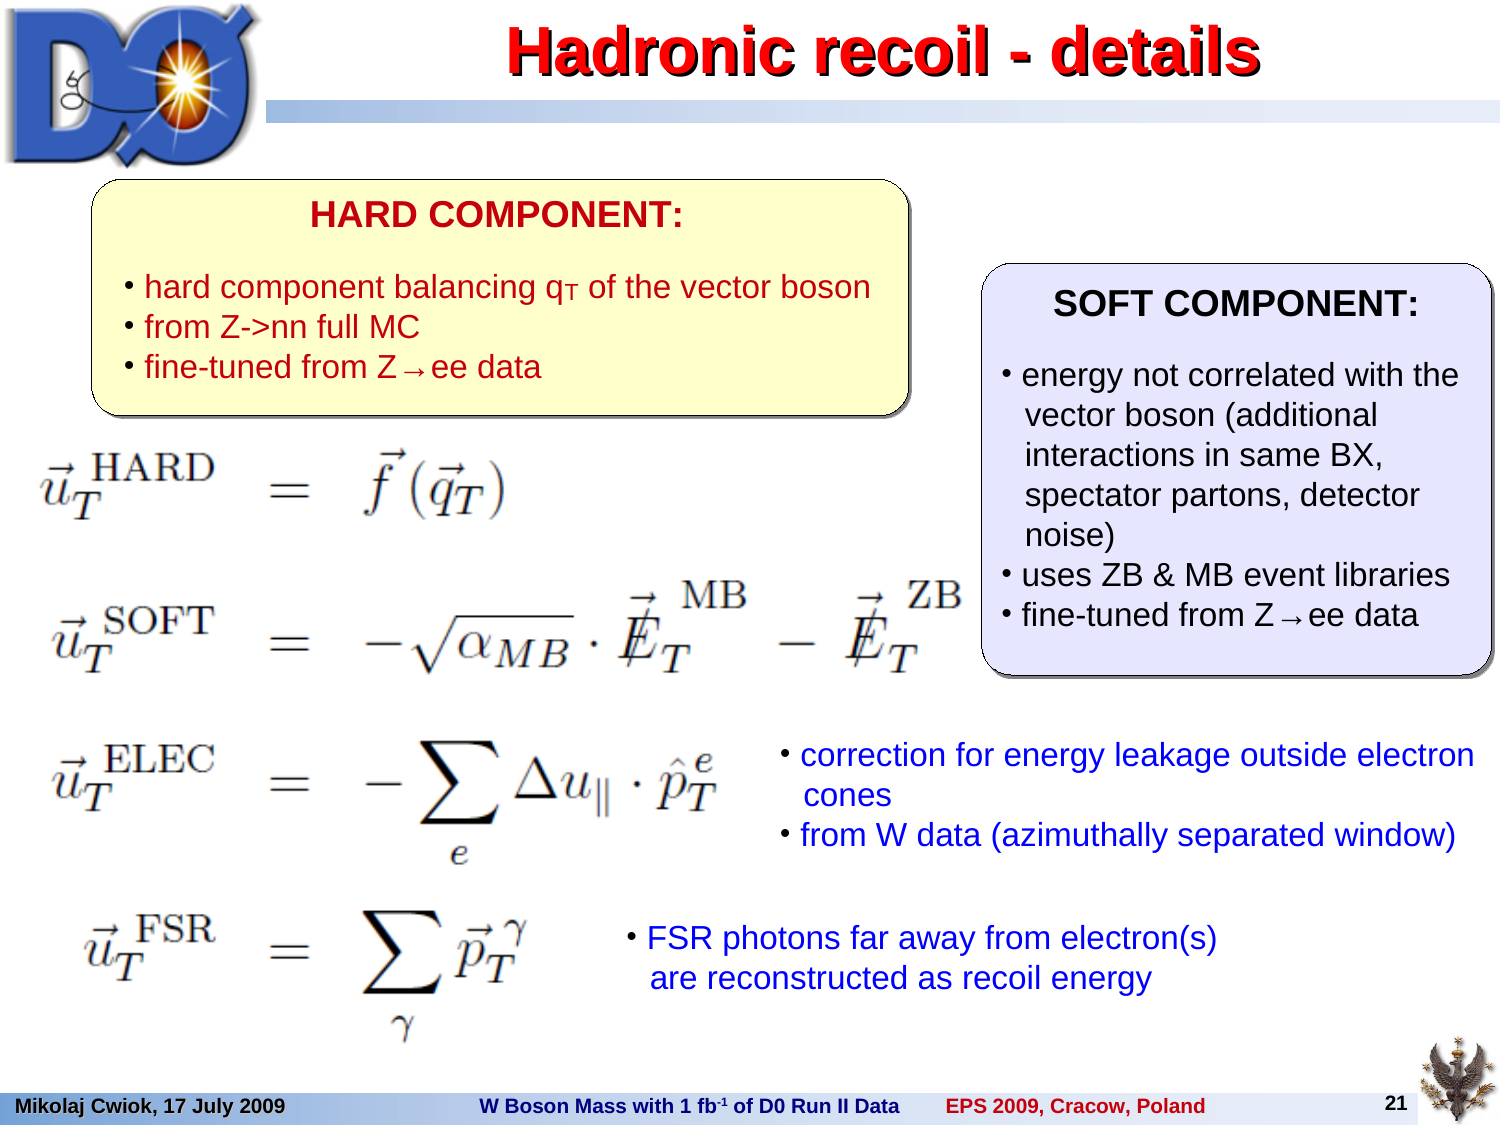

# Hadronic recoil - details
HARD COMPONENT:
 hard component balancing qT of the vector boson
 from Z->nn full MC
 fine-tuned from Z→ee data
SOFT COMPONENT:
 energy not correlated with the vector boson (additional interactions in same BX, spectator partons, detector noise)
 uses ZB & MB event libraries
 fine-tuned from Z→ee data
 correction for energy leakage outside electron cones
 from W data (azimuthally separated window)
 FSR photons far away from electron(s) are reconstructed as recoil energy
21